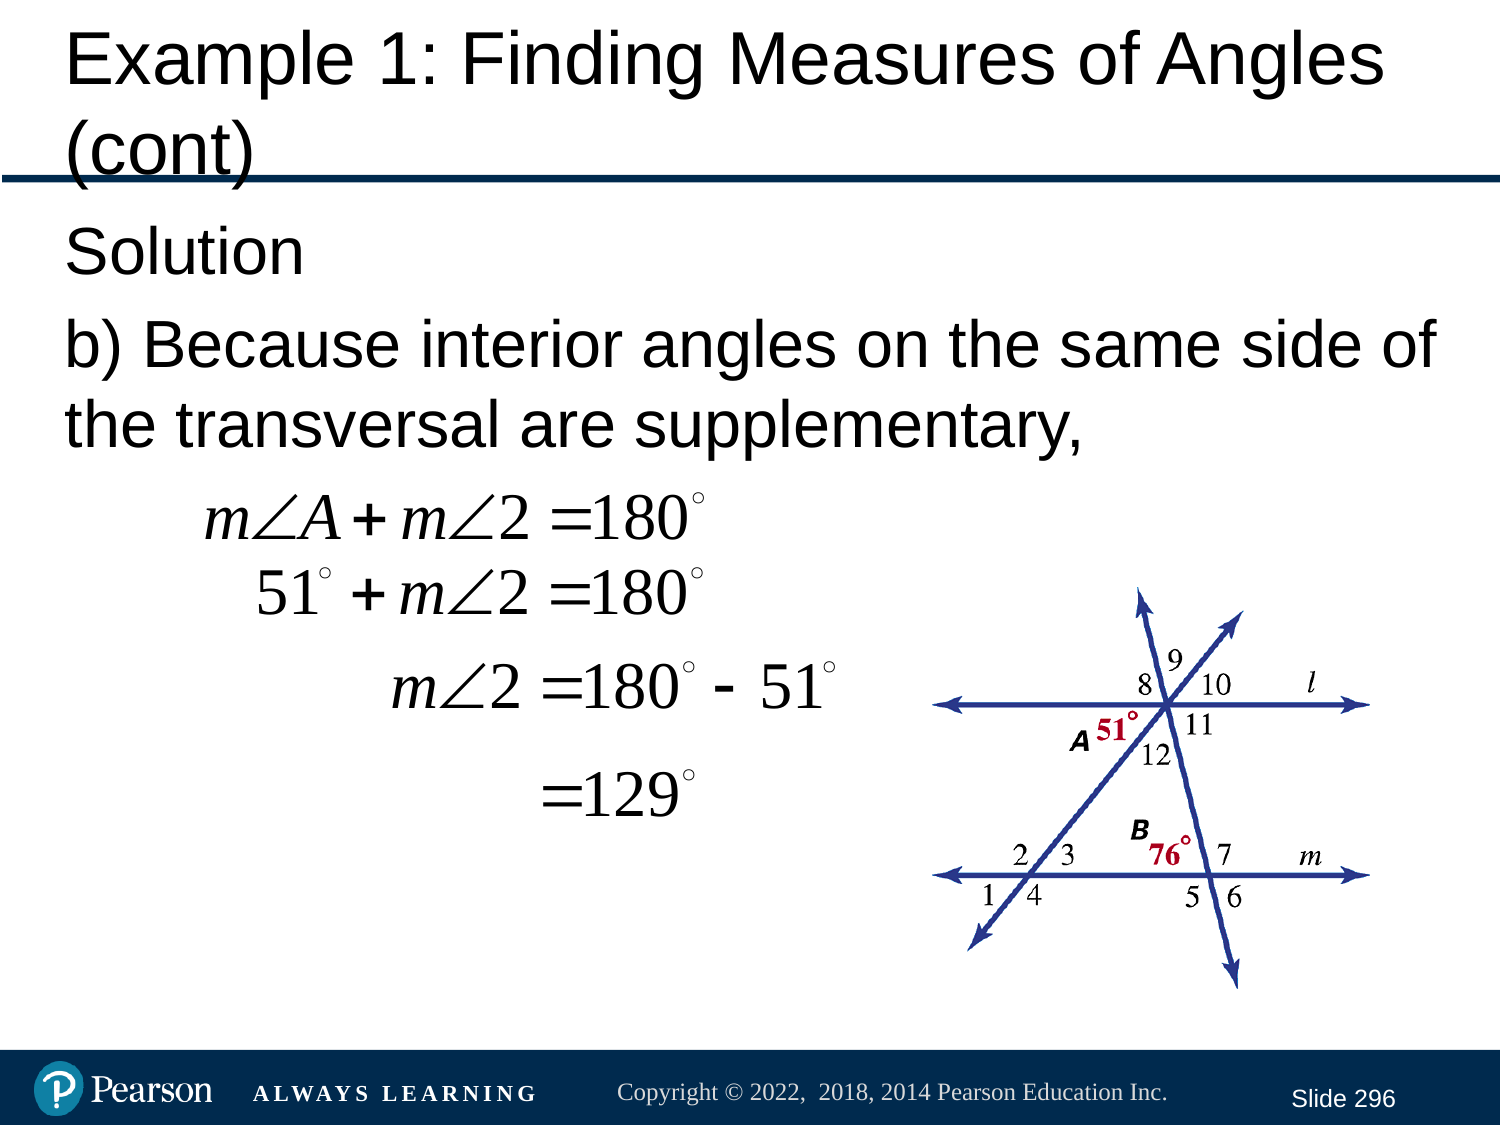

# Example 1: Finding Measures of Angles (cont)
Solution
b) Because interior angles on the same side of the transversal are supplementary,